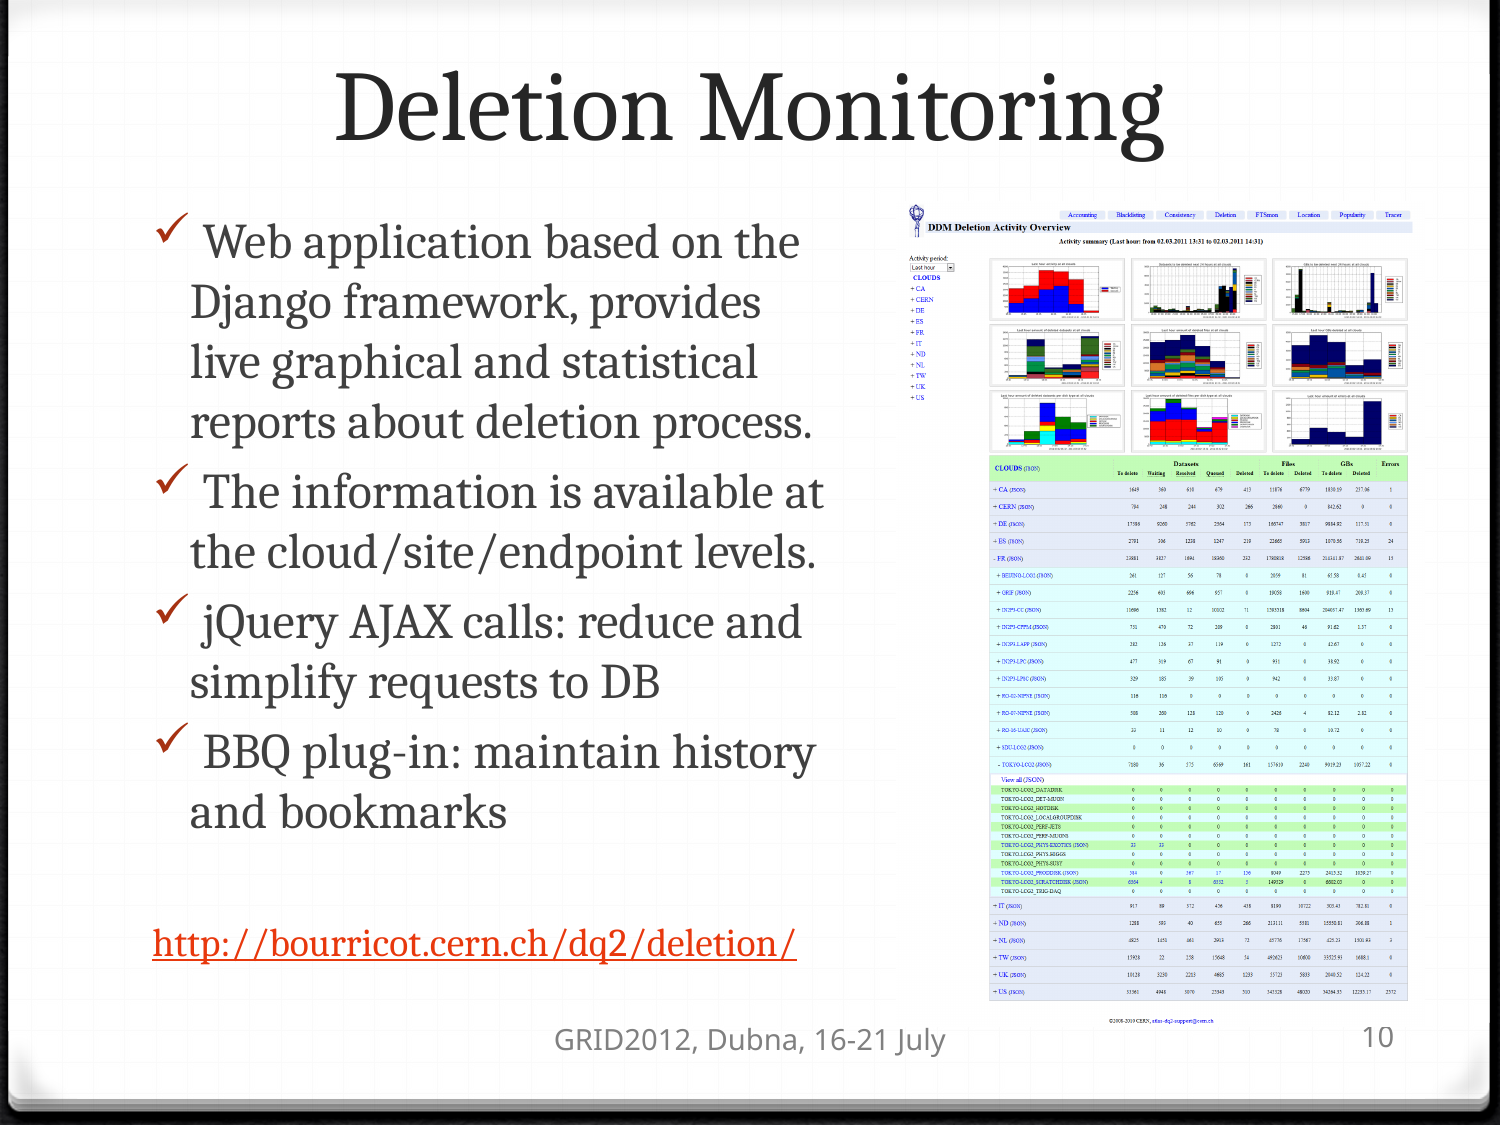

# Deletion Monitoring
 Web application based on the Django framework, provides live graphical and statistical reports about deletion process.
 The information is available at the cloud/site/endpoint levels.
 jQuery AJAX calls: reduce and simplify requests to DB
 BBQ plug-in: maintain history and bookmarks
http://bourricot.cern.ch/dq2/deletion/
GRID2012, Dubna, 16-21 July